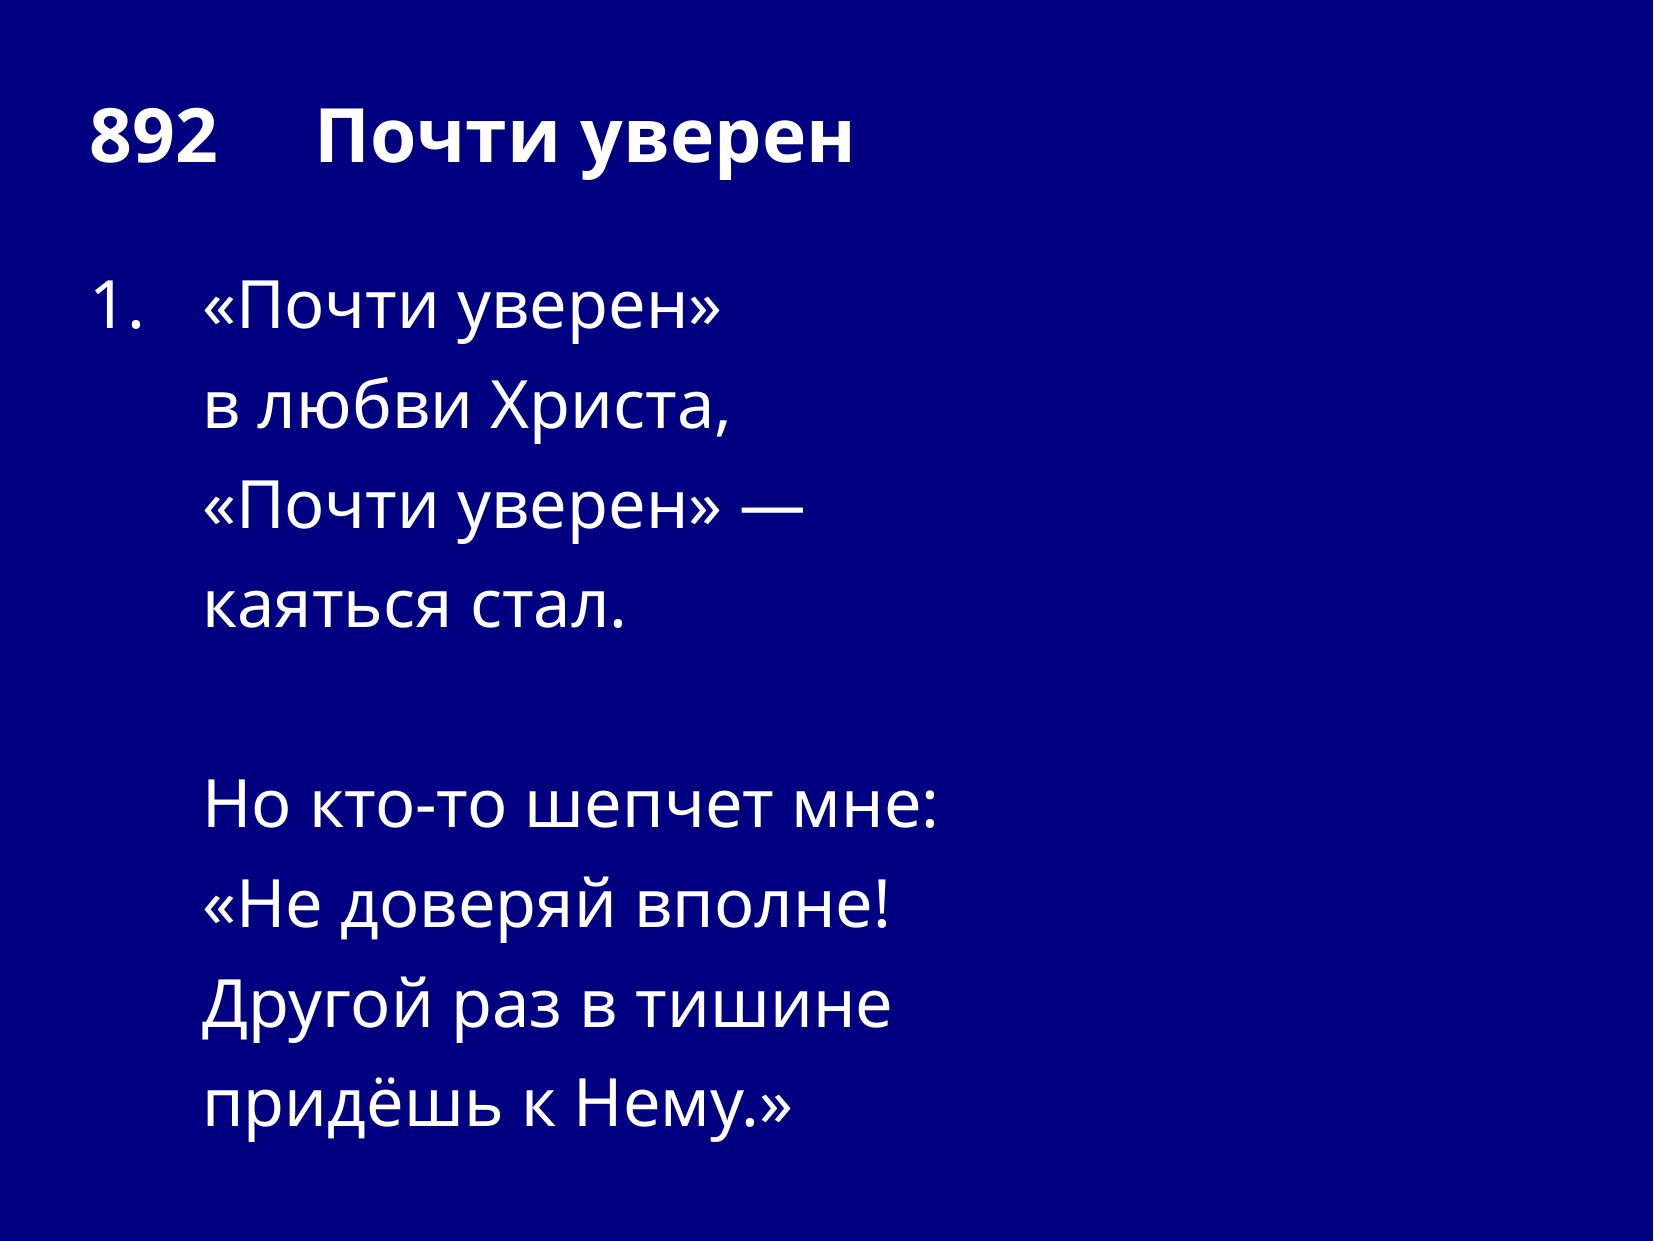

892	Почти уверен
1.	«Почти уверен»
	в любви Христа,
	«Почти уверен» —
	каяться стал.
	Но кто-то шепчет мне:
	«Не доверяй вполне!
	Другой раз в тишине
	придёшь к Нему.»